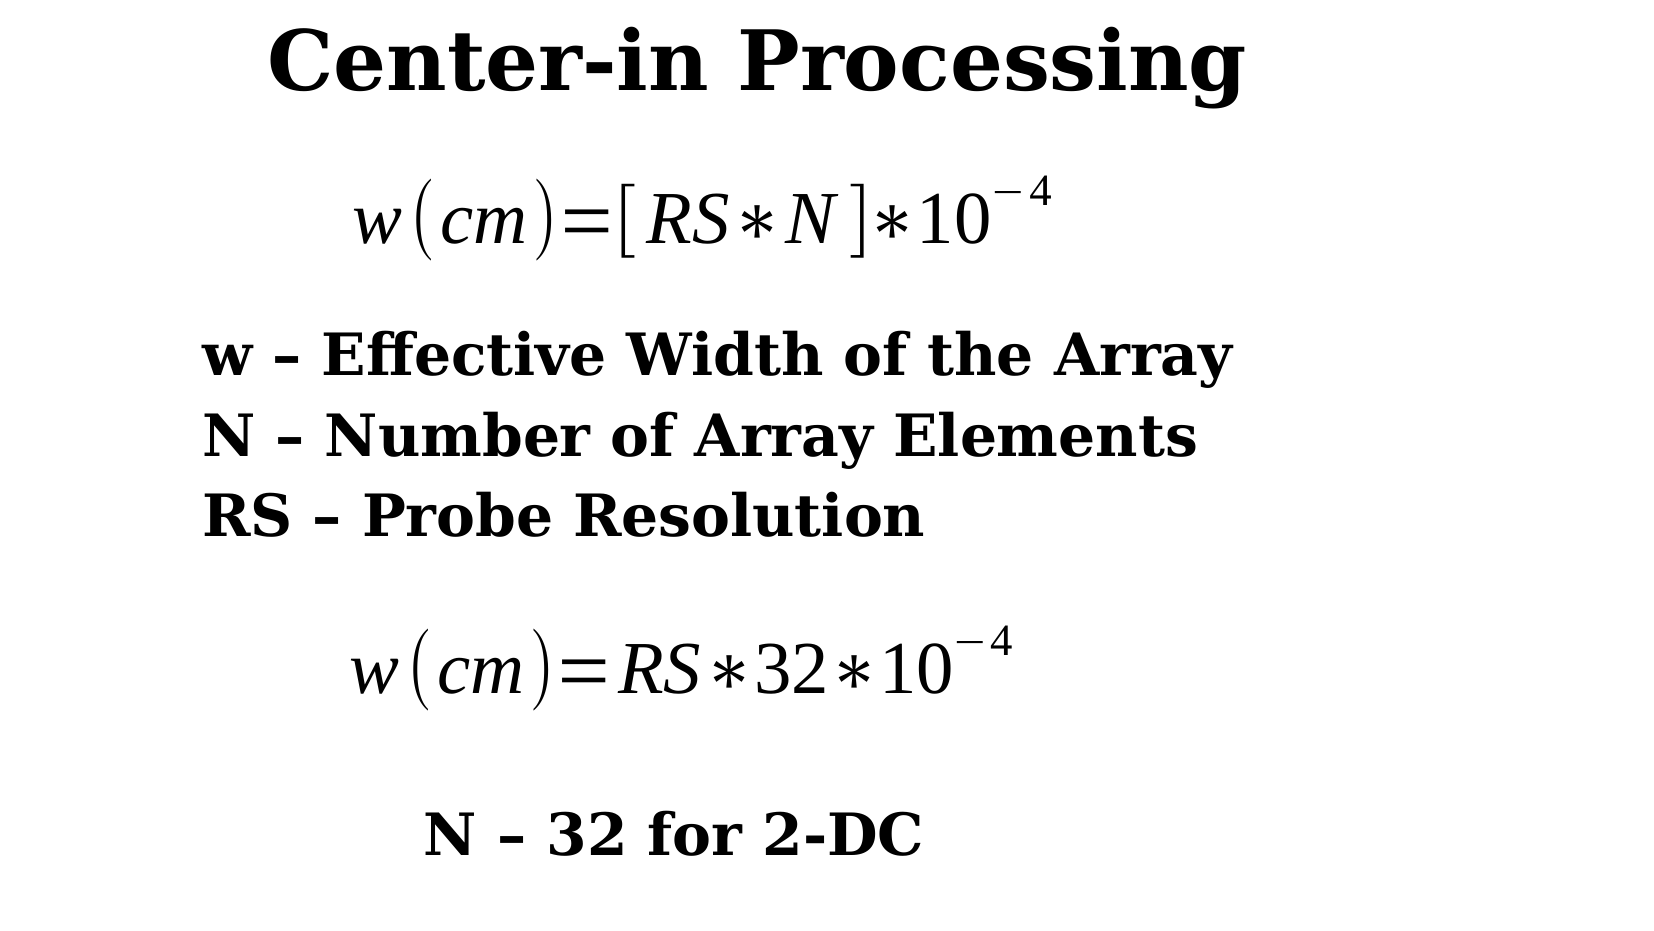

Center-in Processing
w – Effective Width of the Array
N – Number of Array Elements
RS – Probe Resolution
N – 32 for 2-DC